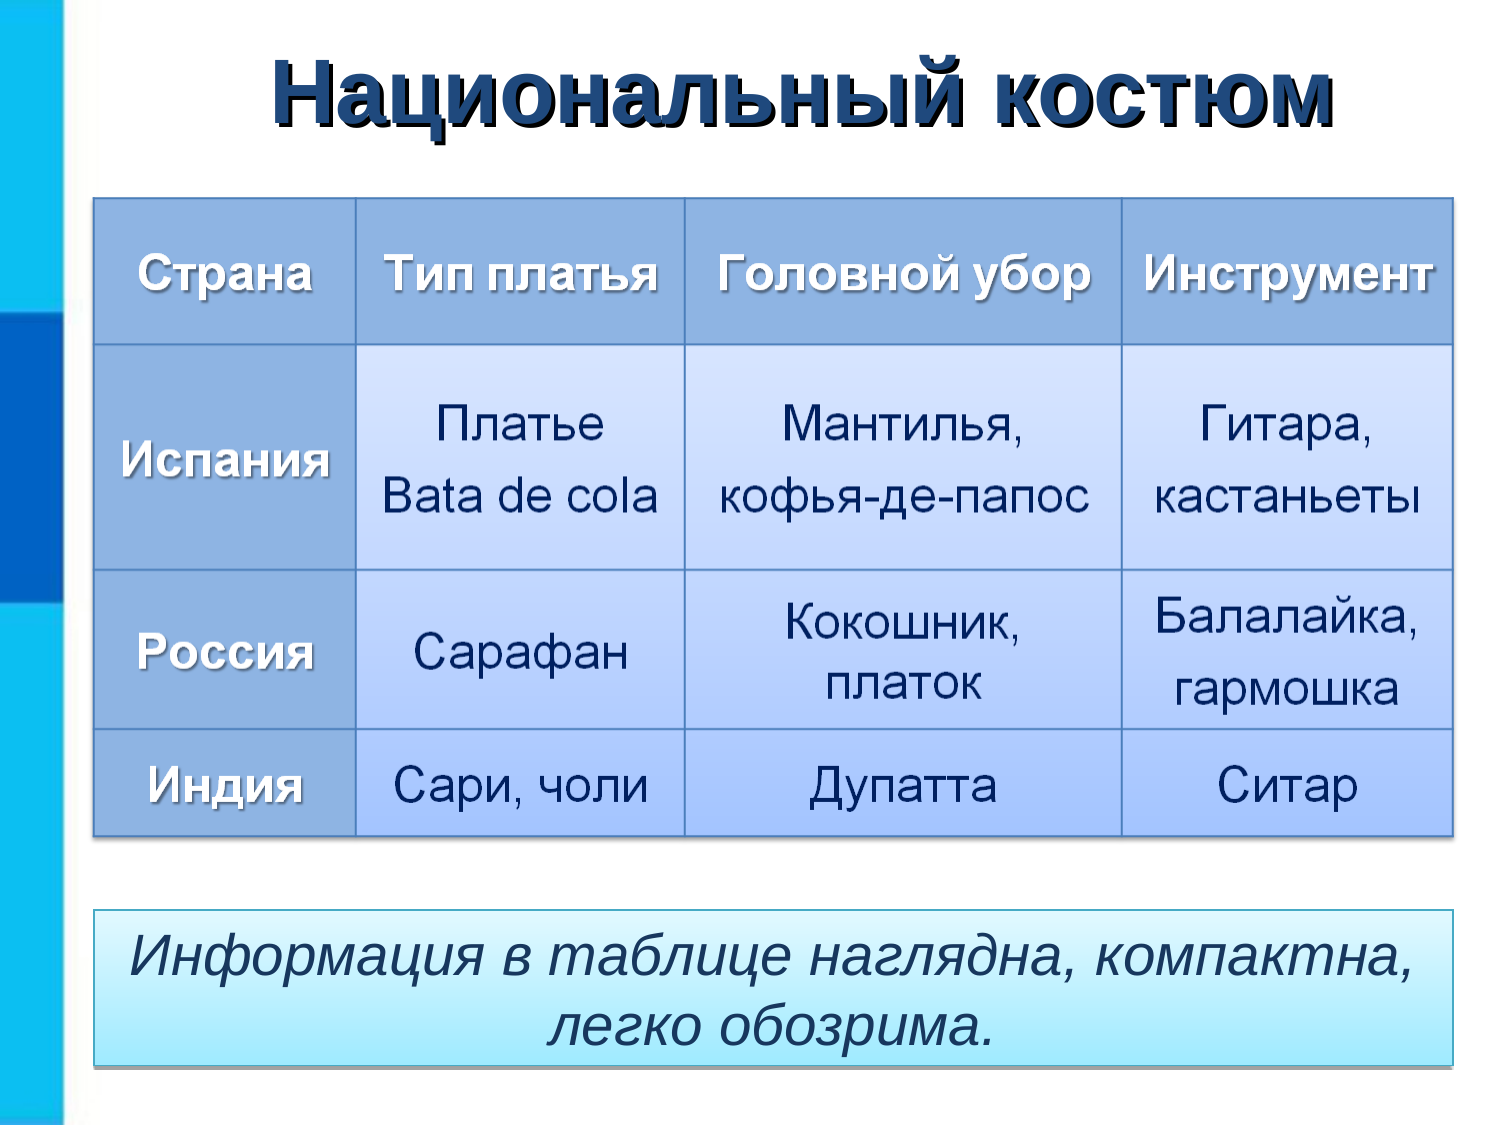

Национальный костюм
Информация в таблице наглядна, компактна, легко обозрима.